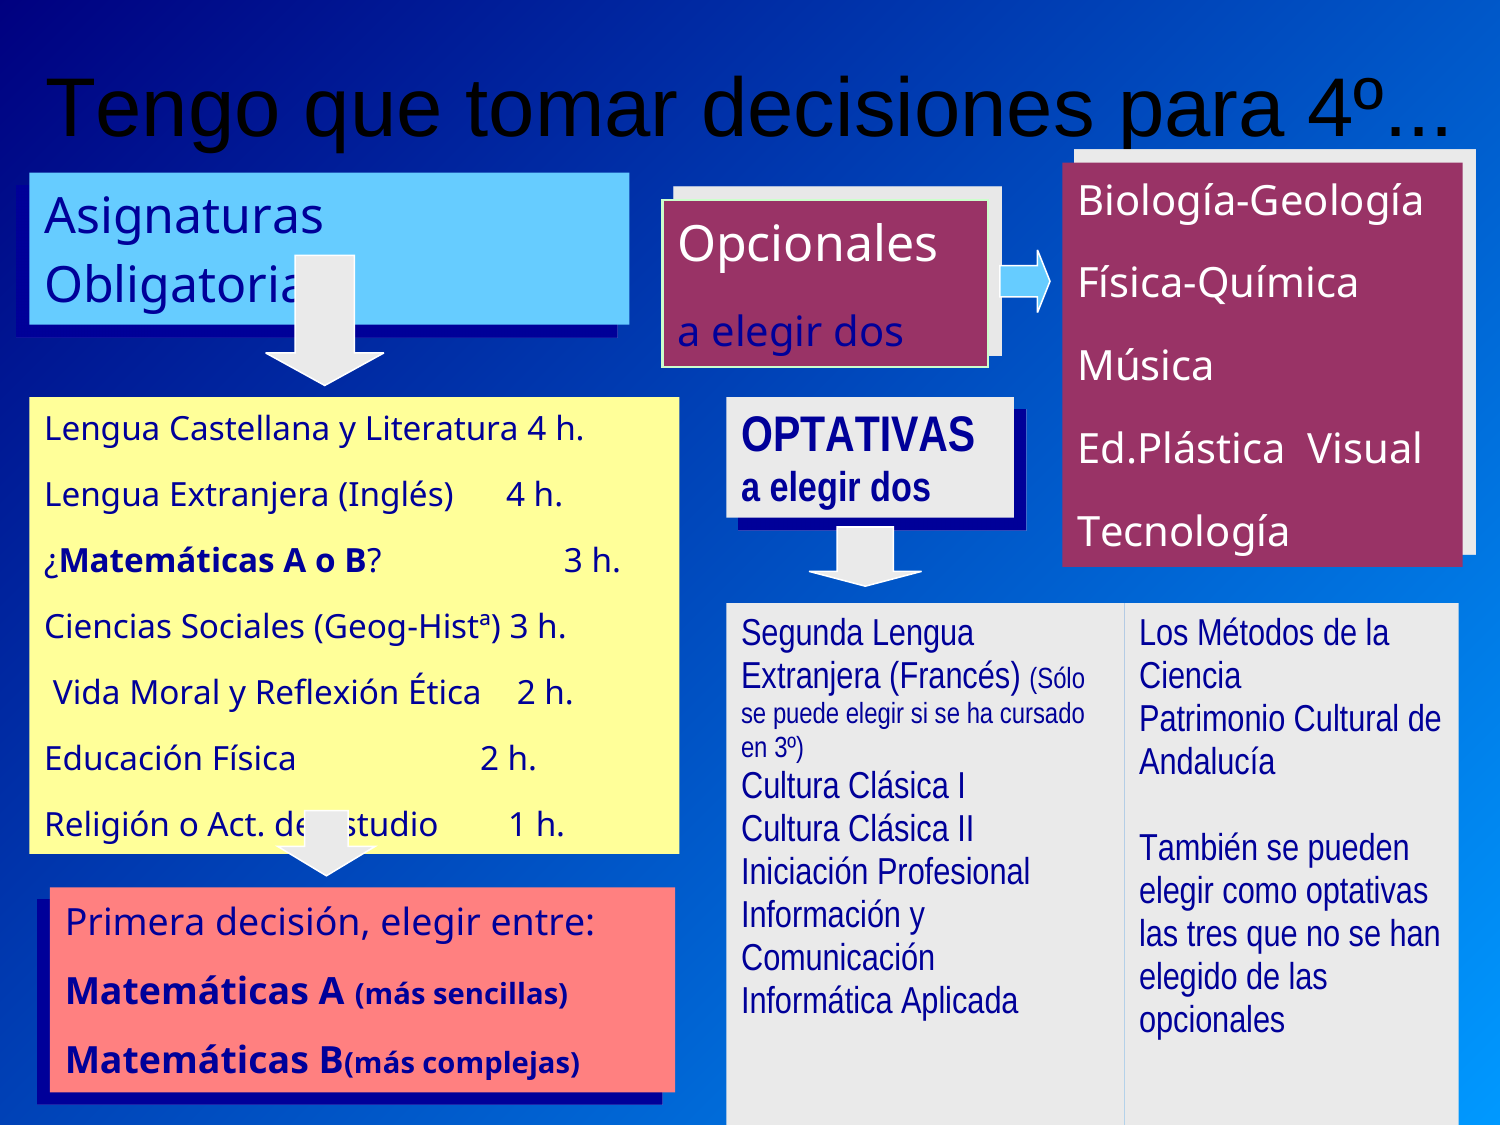

# Tengo que tomar decisiones para 4º...
Biología-Geología
Física-Química
Música
Ed.Plástica Visual
Tecnología
Asignaturas Obligatorias
Opcionales
a elegir dos
Lengua Castellana y Literatura 4 h.
Lengua Extranjera (Inglés) 4 h.
¿Matemáticas A o B?	 3 h.
Ciencias Sociales (Geog-Histª) 3 h.
 Vida Moral y Reflexión Ética 2 h.
Educación Física 2 h.
Religión o Act. de estudio 1 h.
OPTATIVAS a elegir dos
Segunda Lengua Extranjera (Francés) (Sólo se puede elegir si se ha cursado en 3º)
Cultura Clásica I
Cultura Clásica II
Iniciación Profesional
Información y Comunicación
Informática Aplicada
Los Métodos de la Ciencia
Patrimonio Cultural de Andalucía
También se pueden elegir como optativas las tres que no se han elegido de las opcionales
Primera decisión, elegir entre:
Matemáticas A (más sencillas)
Matemáticas B(más complejas)